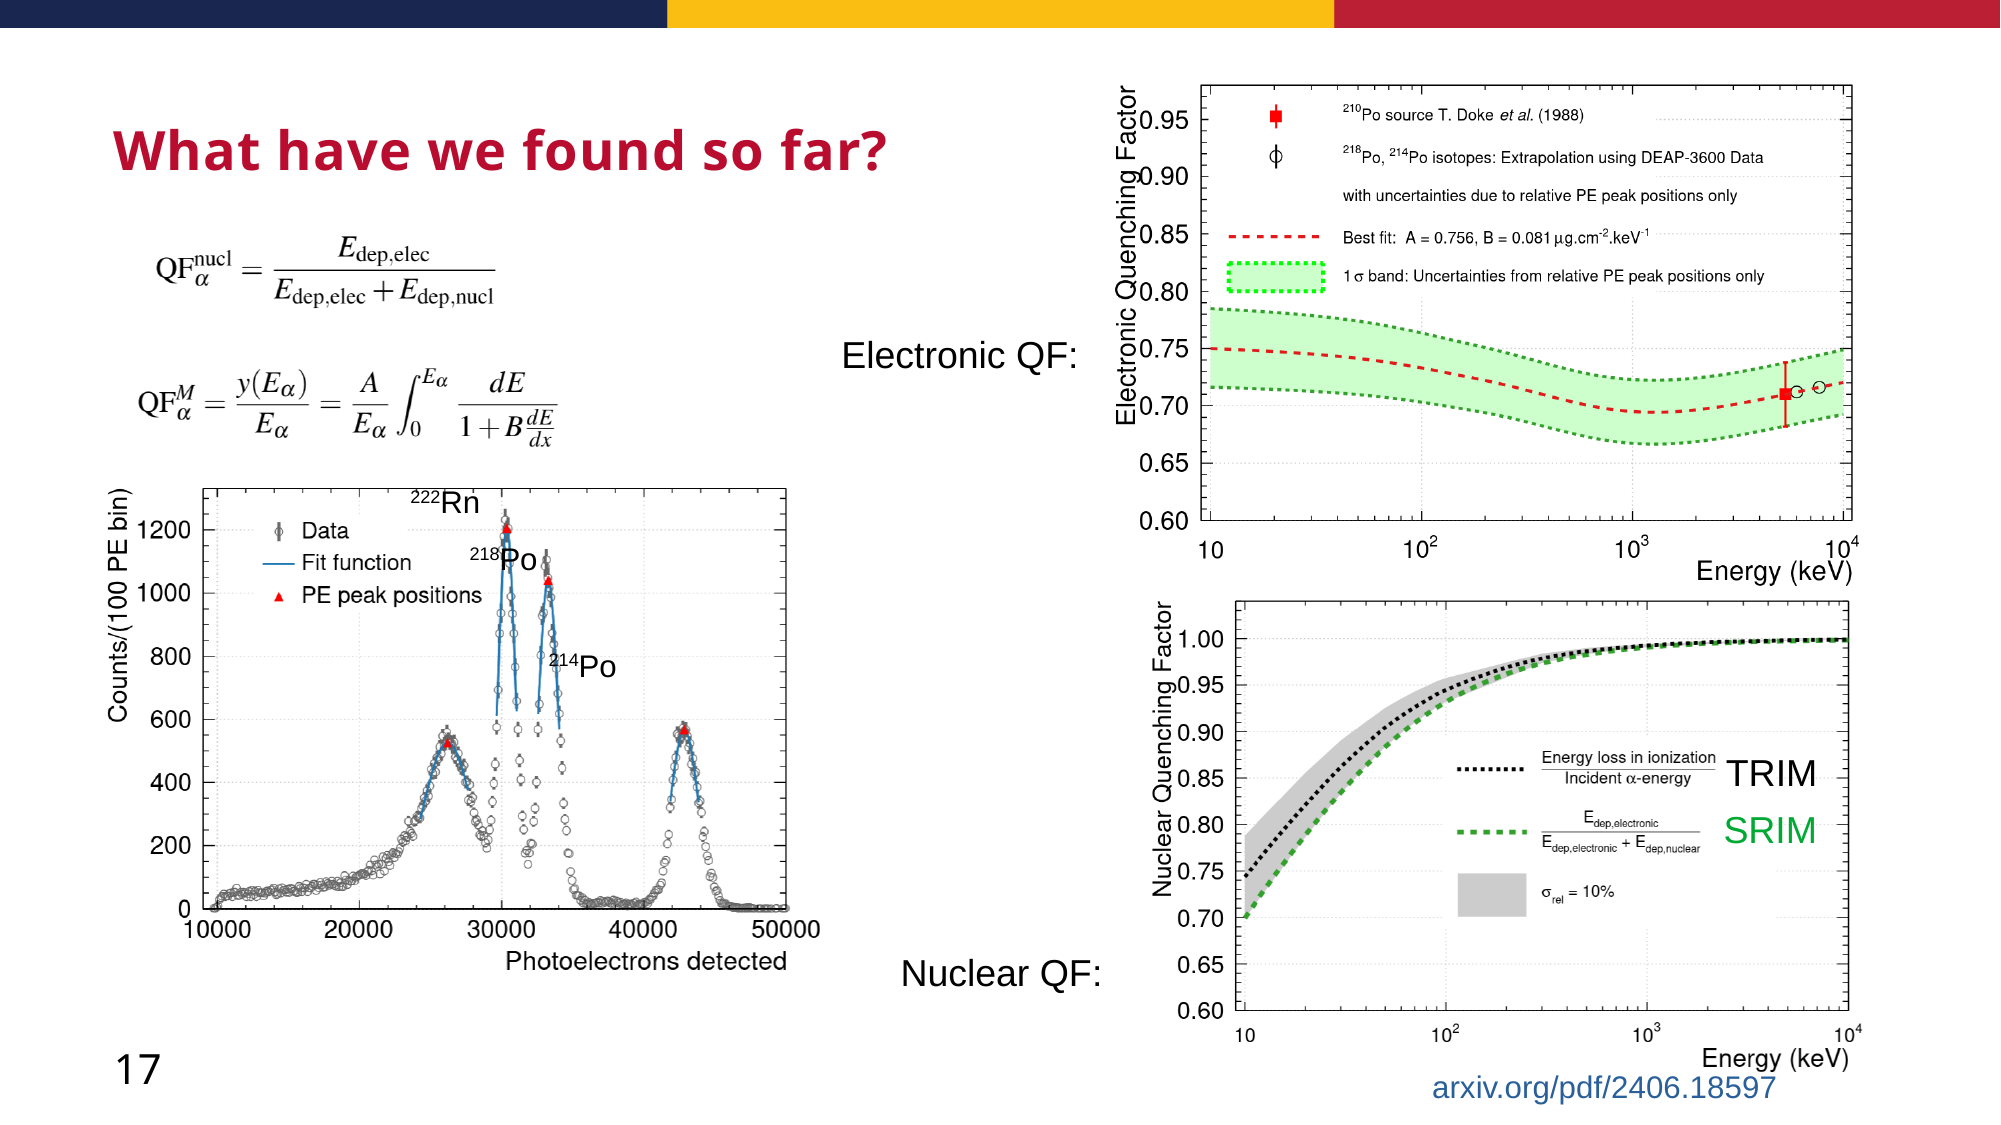

# What have we found so far?
Electronic QF:
222Rn
218Po
214Po
TRIM
SRIM
Nuclear QF:
arxiv.org/pdf/2406.18597